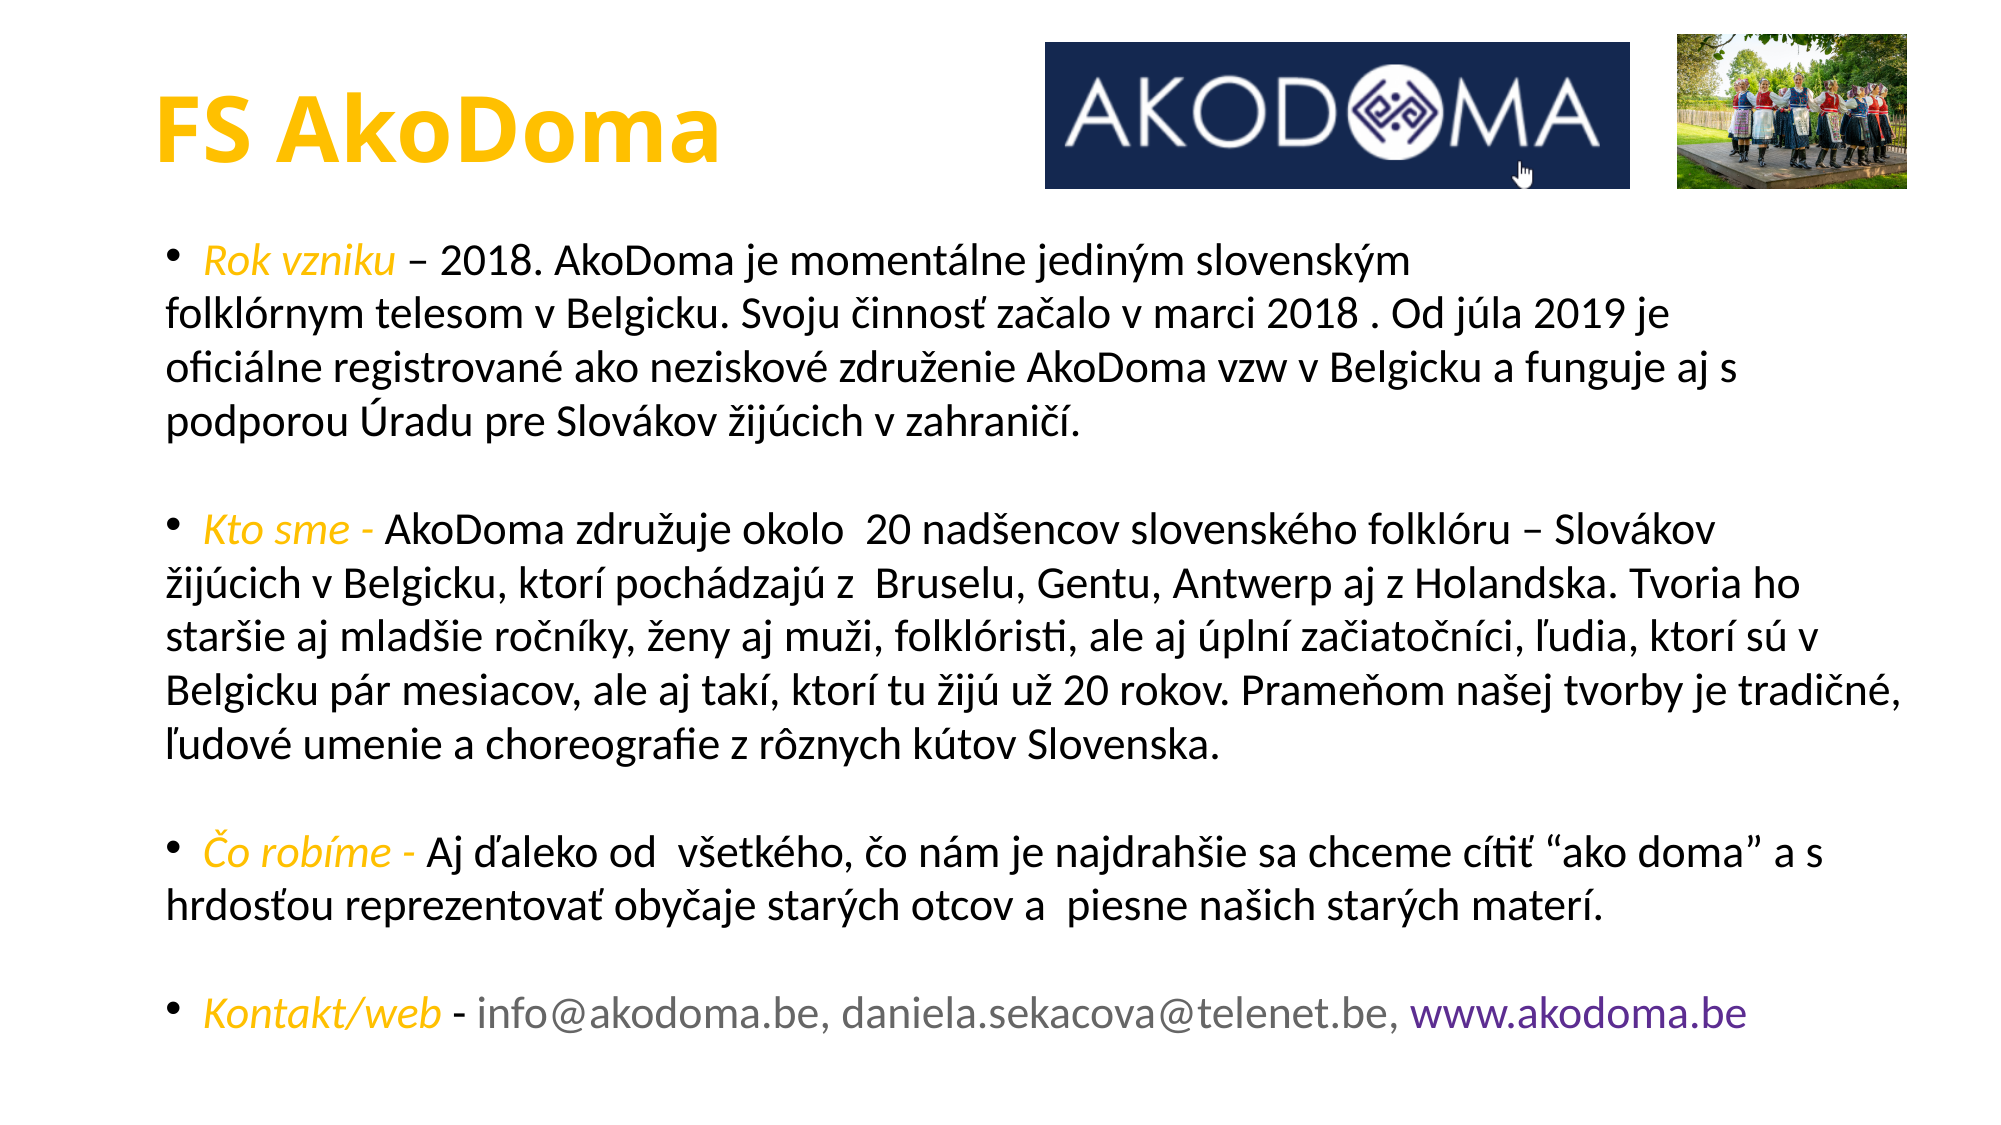

# FS AkoDoma
Rok vzniku – 2018. AkoDoma je momentálne jediným slovenským
folklórnym telesom v Belgicku. Svoju činnosť začalo v marci 2018 . Od júla 2019 je
oficiálne registrované ako neziskové združenie AkoDoma vzw v Belgicku a funguje aj s
podporou Úradu pre Slovákov žijúcich v zahraničí.
Kto sme - AkoDoma združuje okolo 20 nadšencov slovenského folklóru – Slovákov
žijúcich v Belgicku, ktorí pochádzajú z Bruselu, Gentu, Antwerp aj z Holandska. Tvoria ho
staršie aj mladšie ročníky, ženy aj muži, folklóristi, ale aj úplní začiatočníci, ľudia, ktorí sú v
Belgicku pár mesiacov, ale aj takí, ktorí tu žijú už 20 rokov. Prameňom našej tvorby je tradičné,
ľudové umenie a choreografie z rôznych kútov Slovenska.
Čo robíme - Aj ďaleko od všetkého, čo nám je najdrahšie sa chceme cítiť “ako doma” a s
hrdosťou reprezentovať obyčaje starých otcov a piesne našich starých materí.
Kontakt/web - info@akodoma.be, daniela.sekacova@telenet.be, www.akodoma.be